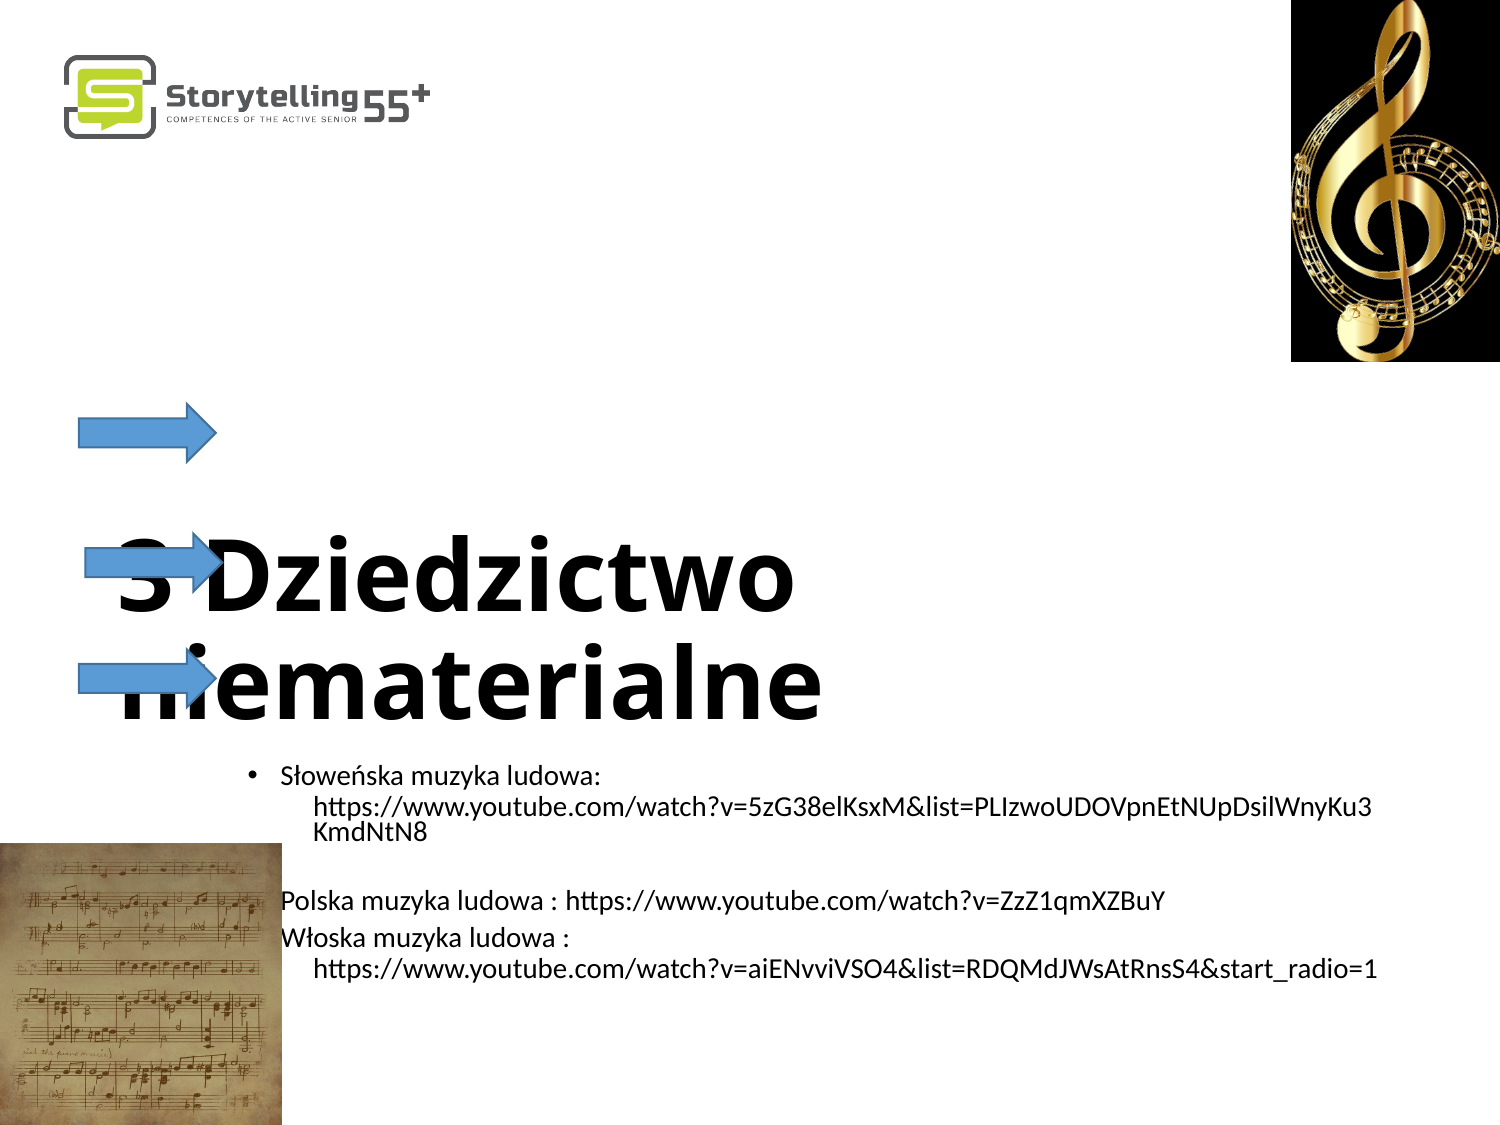

# 3 Dziedzictwo niematerialne
Słoweńska muzyka ludowa: https://www.youtube.com/watch?v=5zG38elKsxM&list=PLIzwoUDOVpnEtNUpDsilWnyKu3KmdNtN8
Polska muzyka ludowa : https://www.youtube.com/watch?v=ZzZ1qmXZBuY
Włoska muzyka ludowa : https://www.youtube.com/watch?v=aiENvviVSO4&list=RDQMdJWsAtRnsS4&start_radio=1